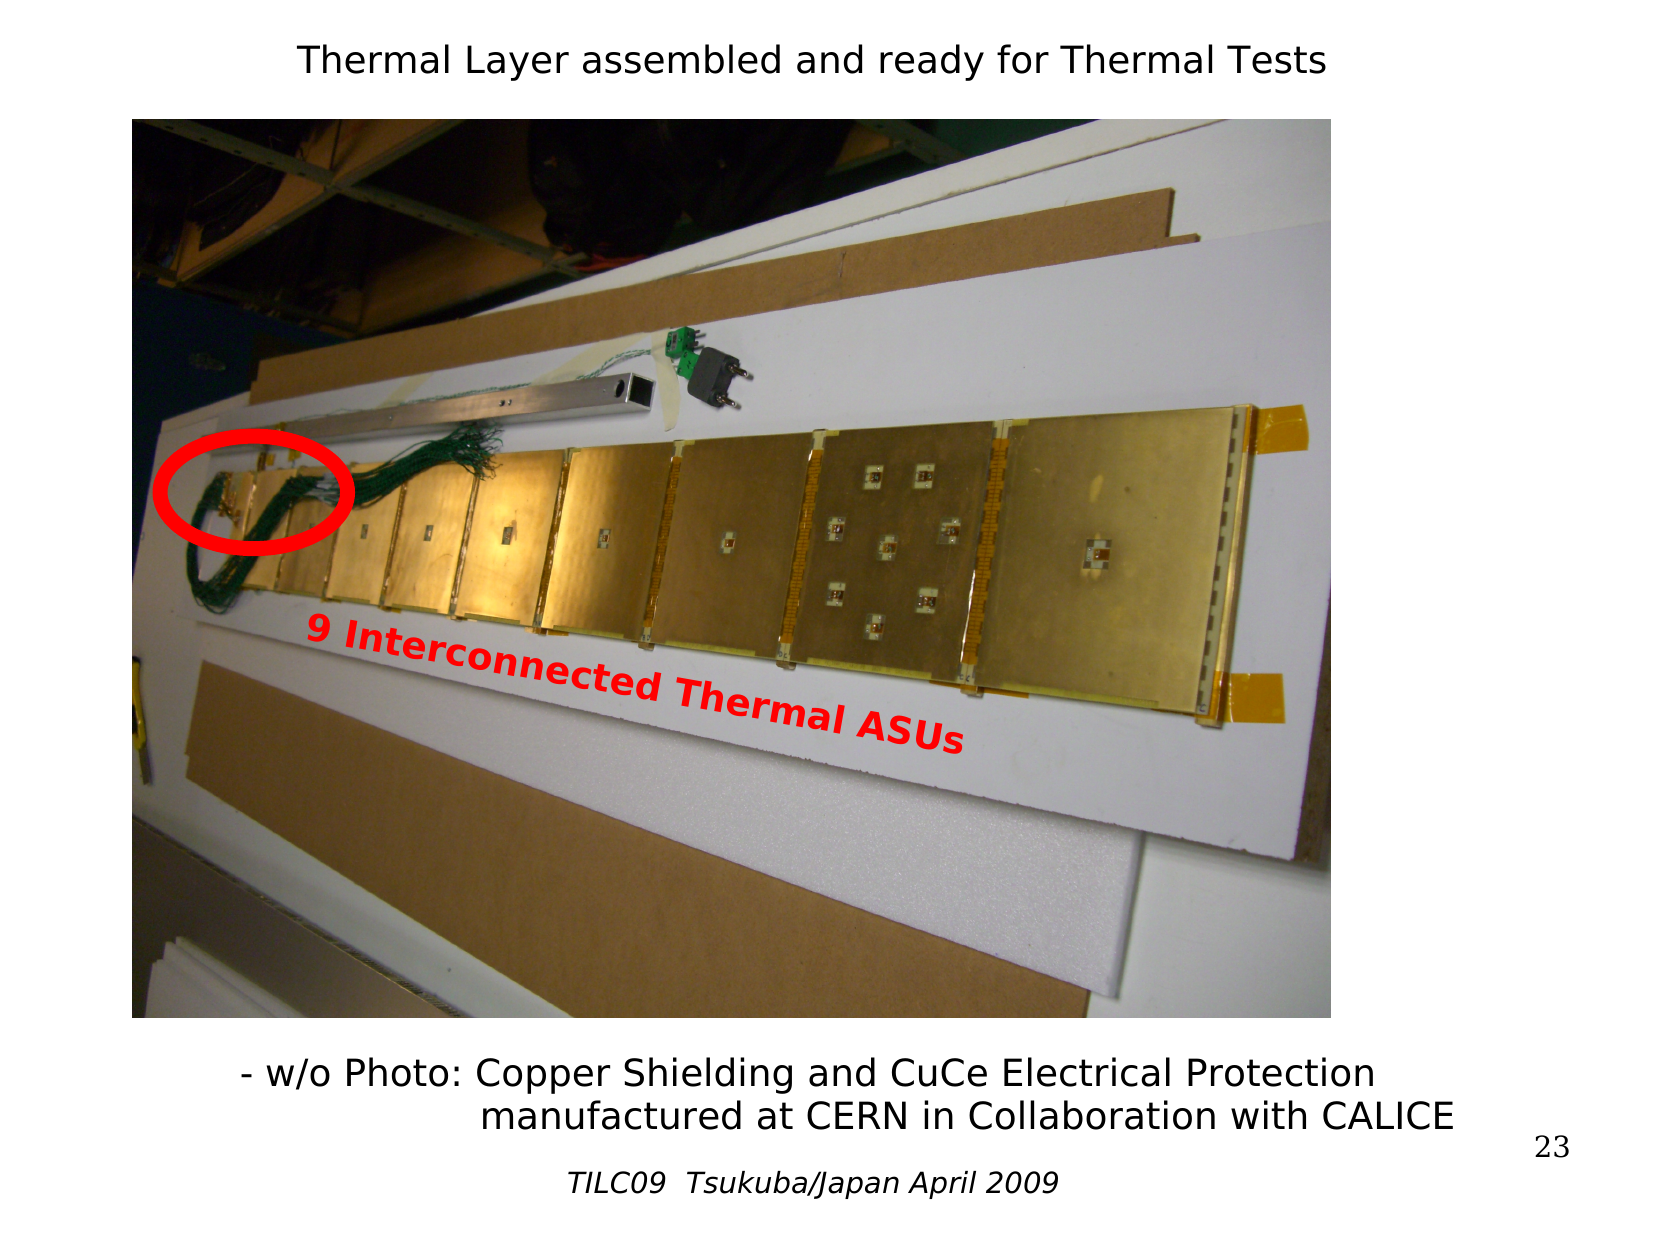

Thermal Layer assembled and ready for Thermal Tests
9 Interconnected Thermal ASUs
- w/o Photo: Copper Shielding and CuCe Electrical Protection
 manufactured at CERN in Collaboration with CALICE
23